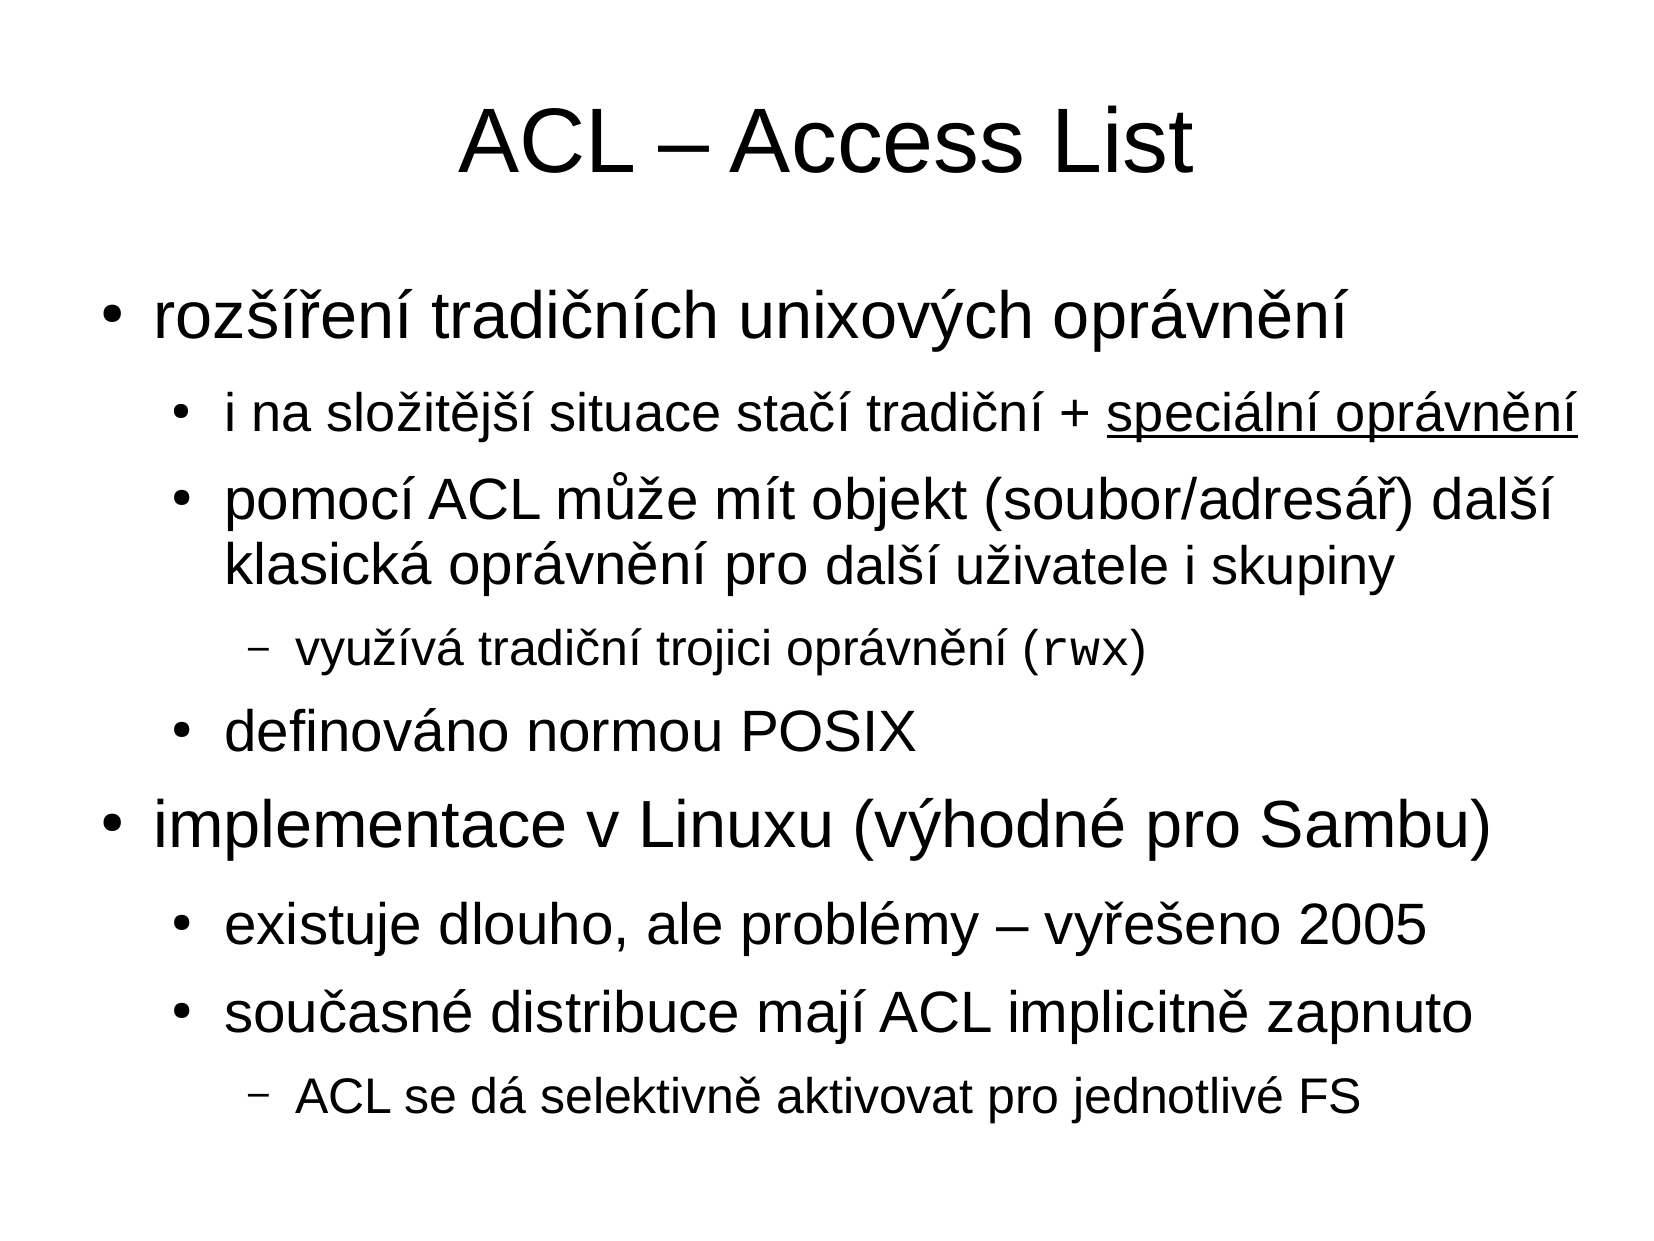

# ACL – Access List
rozšíření tradičních unixových oprávnění
i na složitější situace stačí tradiční + speciální oprávnění
pomocí ACL může mít objekt (soubor/adresář) další klasická oprávnění pro další uživatele i skupiny
využívá tradiční trojici oprávnění (rwx)
definováno normou POSIX
implementace v Linuxu (výhodné pro Sambu)
existuje dlouho, ale problémy – vyřešeno 2005
současné distribuce mají ACL implicitně zapnuto
ACL se dá selektivně aktivovat pro jednotlivé FS